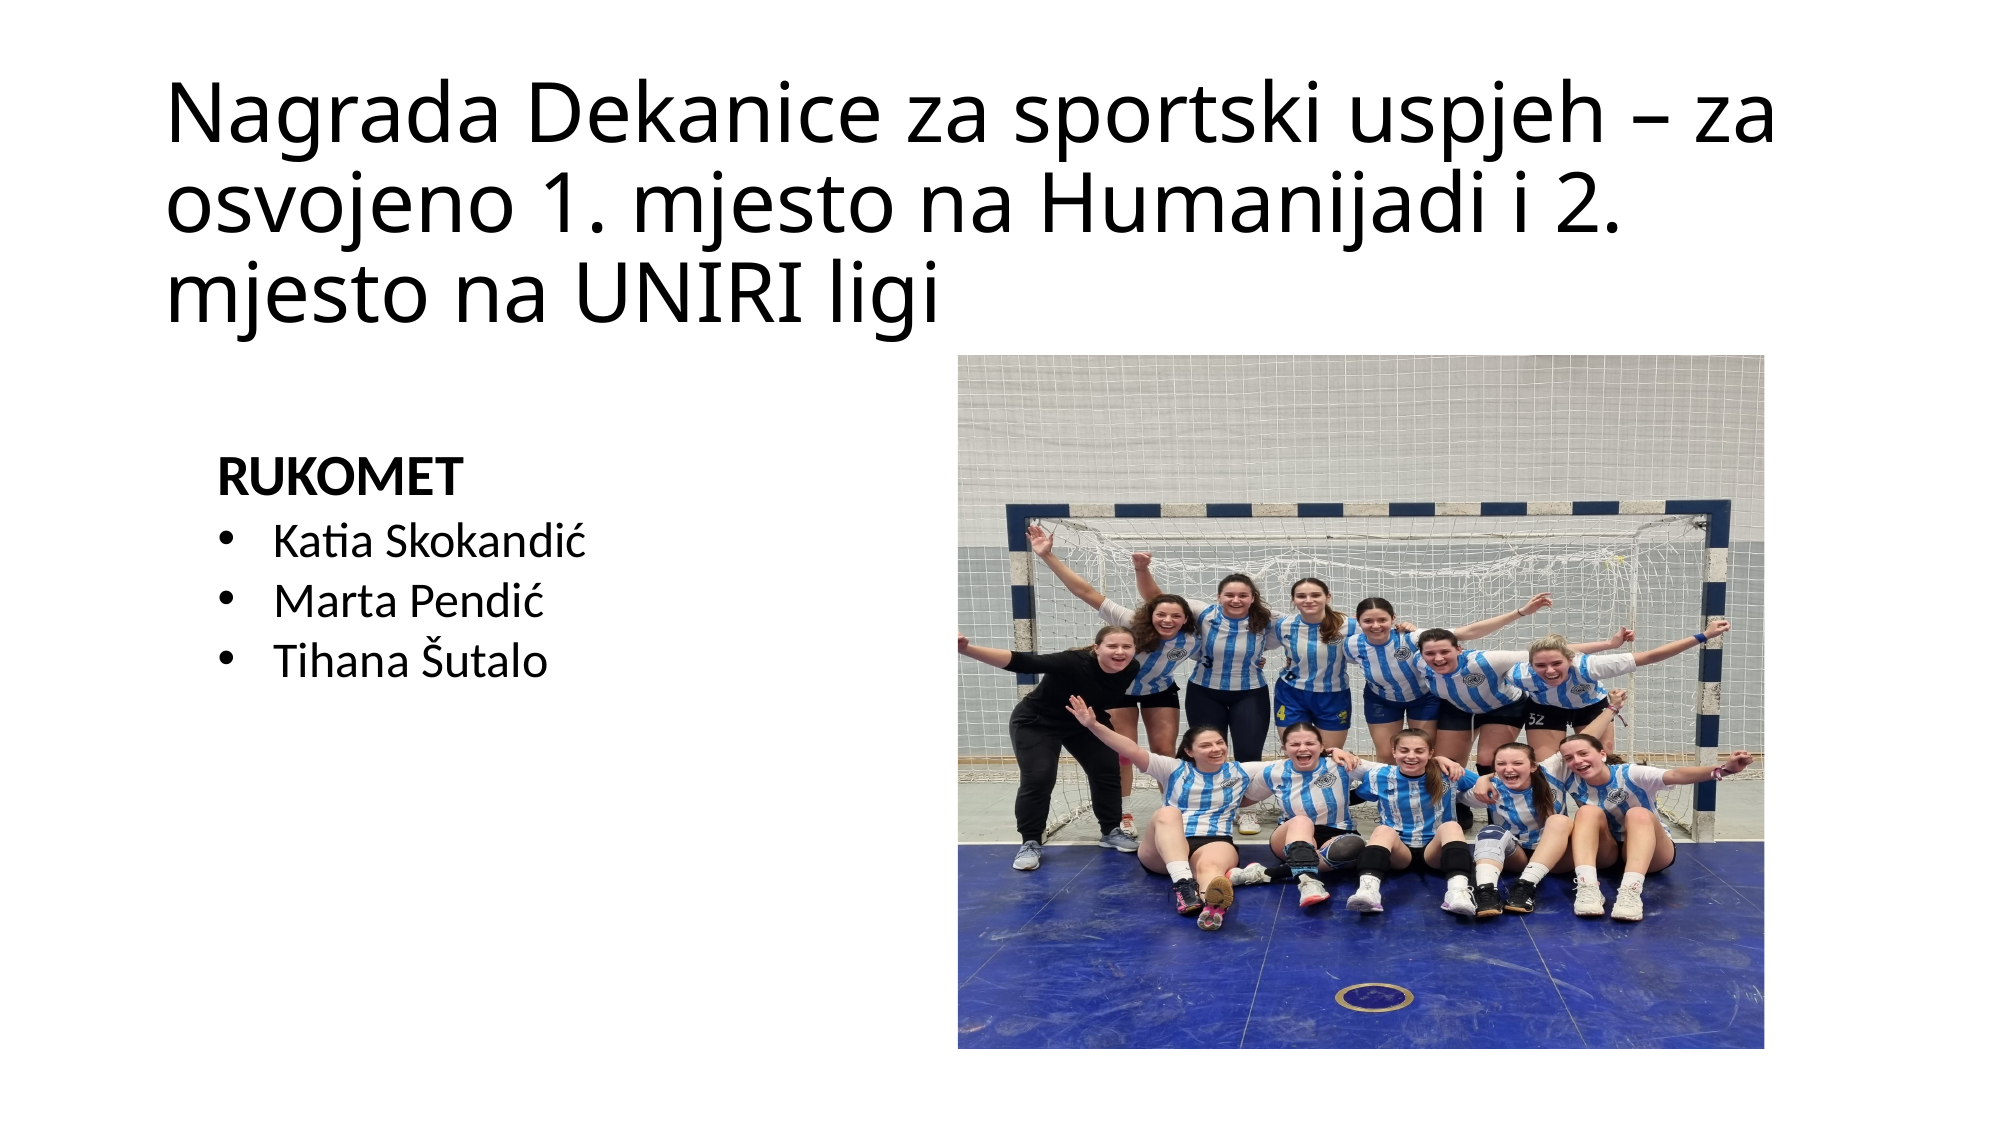

# Nagrada Dekanice za sportski uspjeh – za osvojeno 1. mjesto na Humanijadi i 2. mjesto na UNIRI ligi
RUKOMET
Katia Skokandić
Marta Pendić
Tihana Šutalo